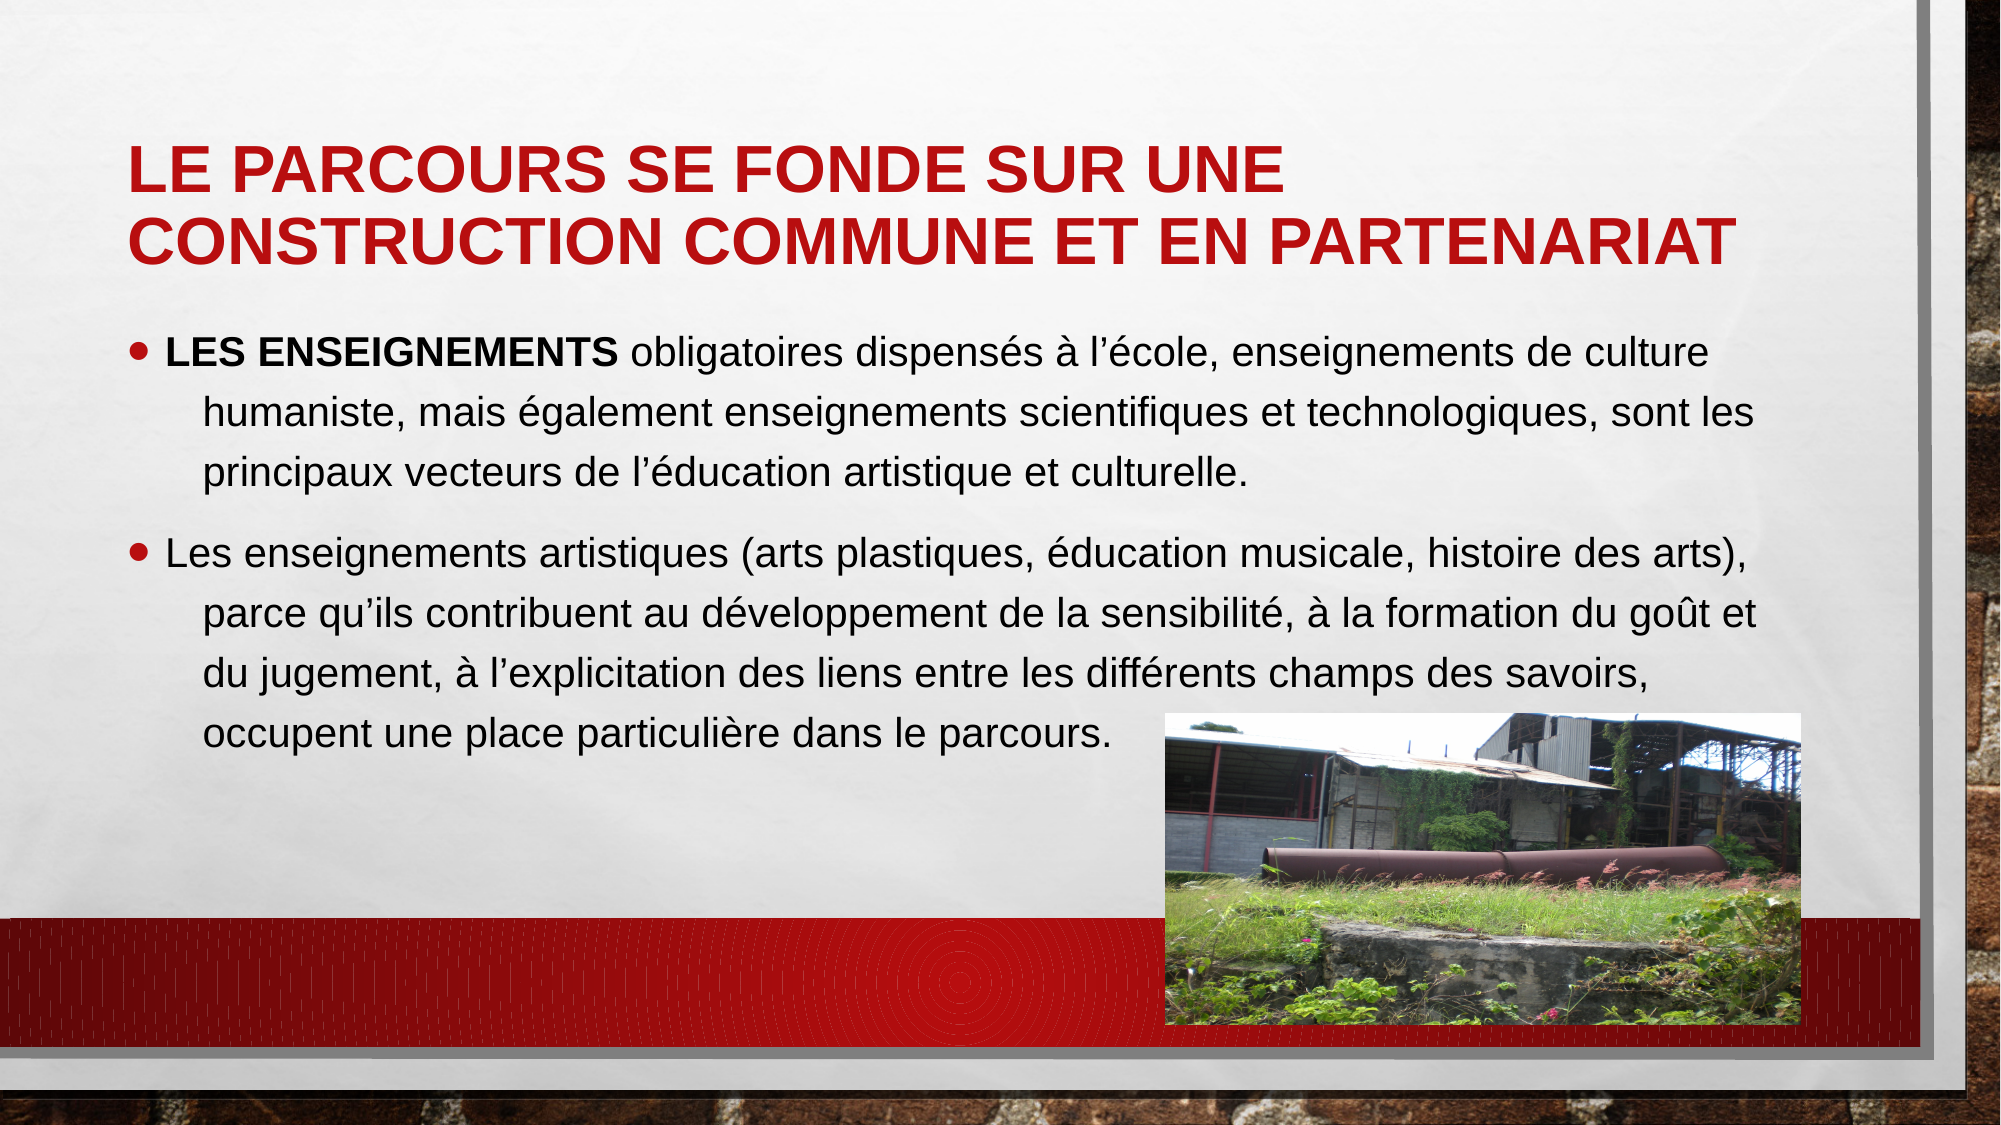

# Le parcours se fonde sur une construction commune et en partenariat
Les enseignements obligatoires dispensés à l’école, enseignements de culture humaniste, mais également enseignements scientifiques et technologiques, sont les principaux vecteurs de l’éducation artistique et culturelle.
Les enseignements artistiques (arts plastiques, éducation musicale, histoire des arts), parce qu’ils contribuent au développement de la sensibilité, à la formation du goût et du jugement, à l’explicitation des liens entre les différents champs des savoirs, occupent une place particulière dans le parcours.